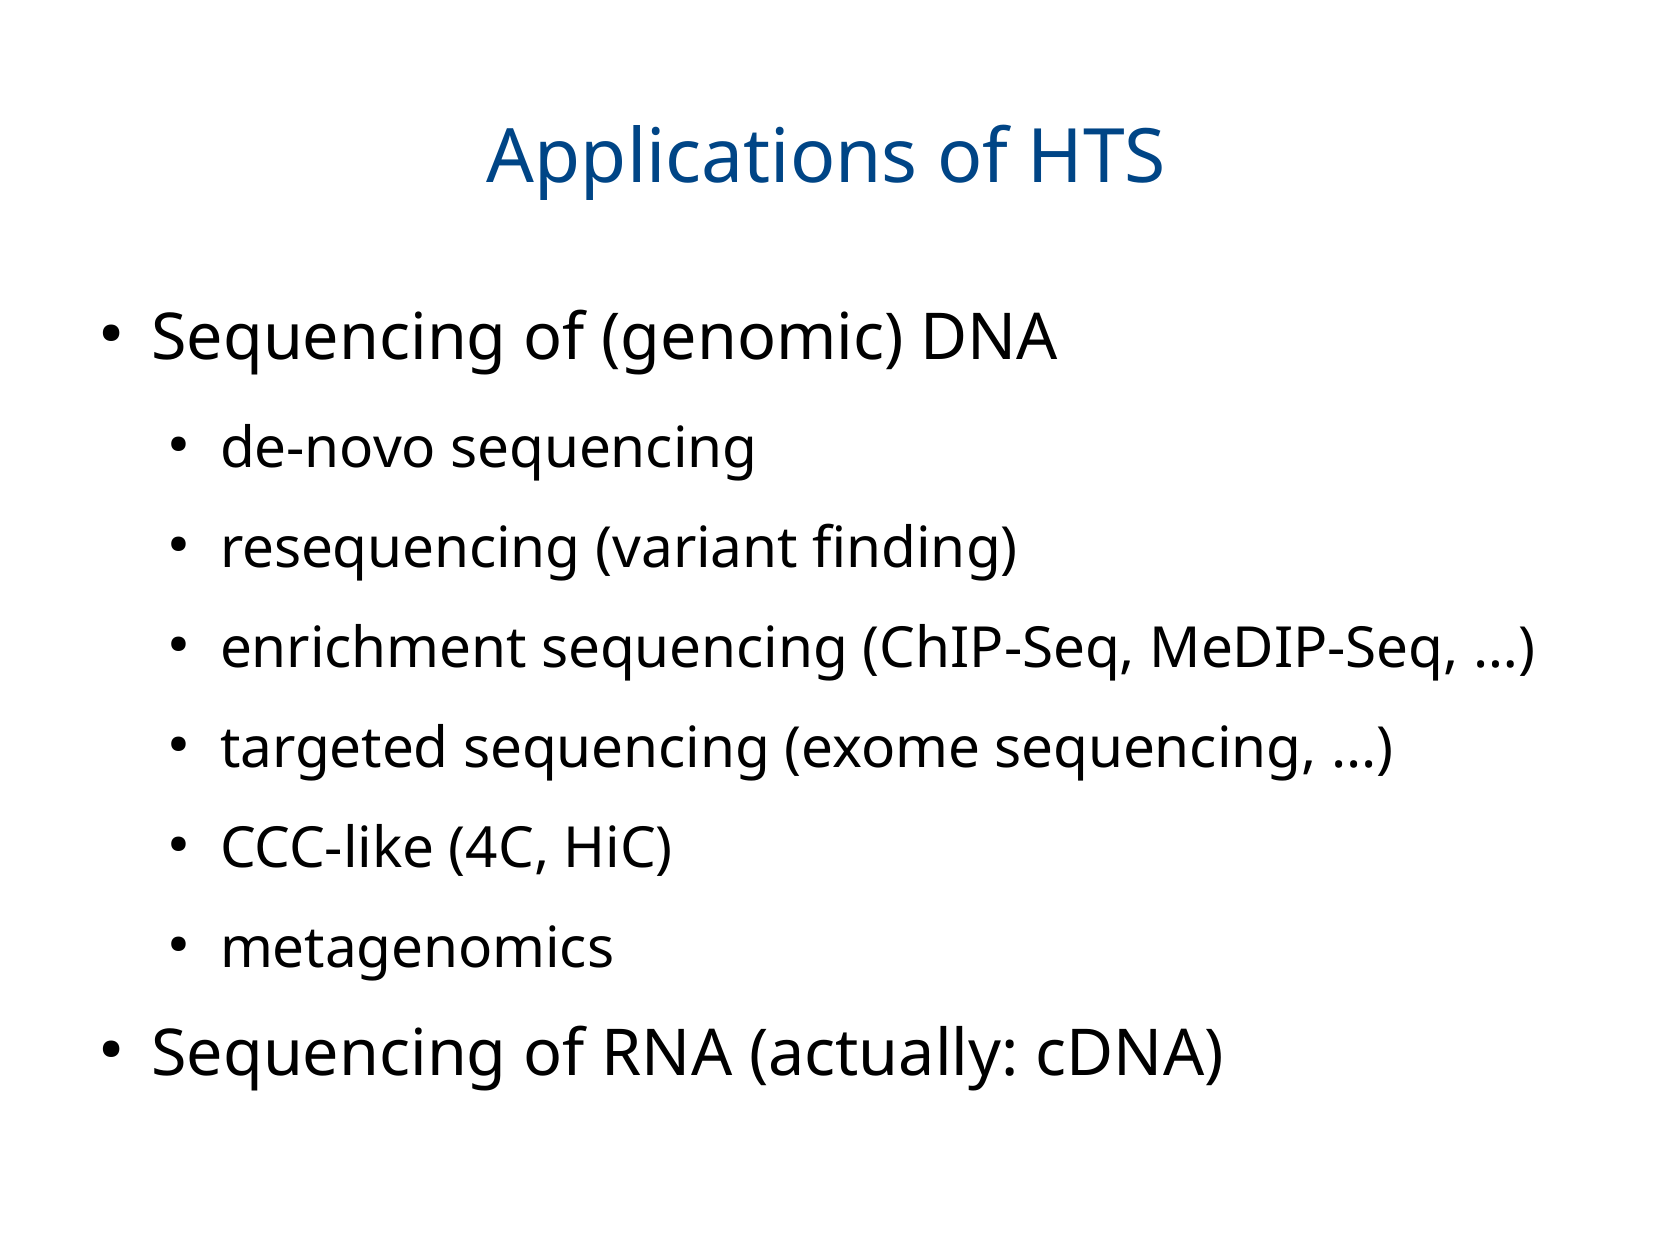

# Applications of HTS
Sequencing of (genomic) DNA
de-novo sequencing
resequencing (variant finding)
enrichment sequencing (ChIP-Seq, MeDIP-Seq, …)
targeted sequencing (exome sequencing, ...)
CCC-like (4C, HiC)
metagenomics
Sequencing of RNA (actually: cDNA)